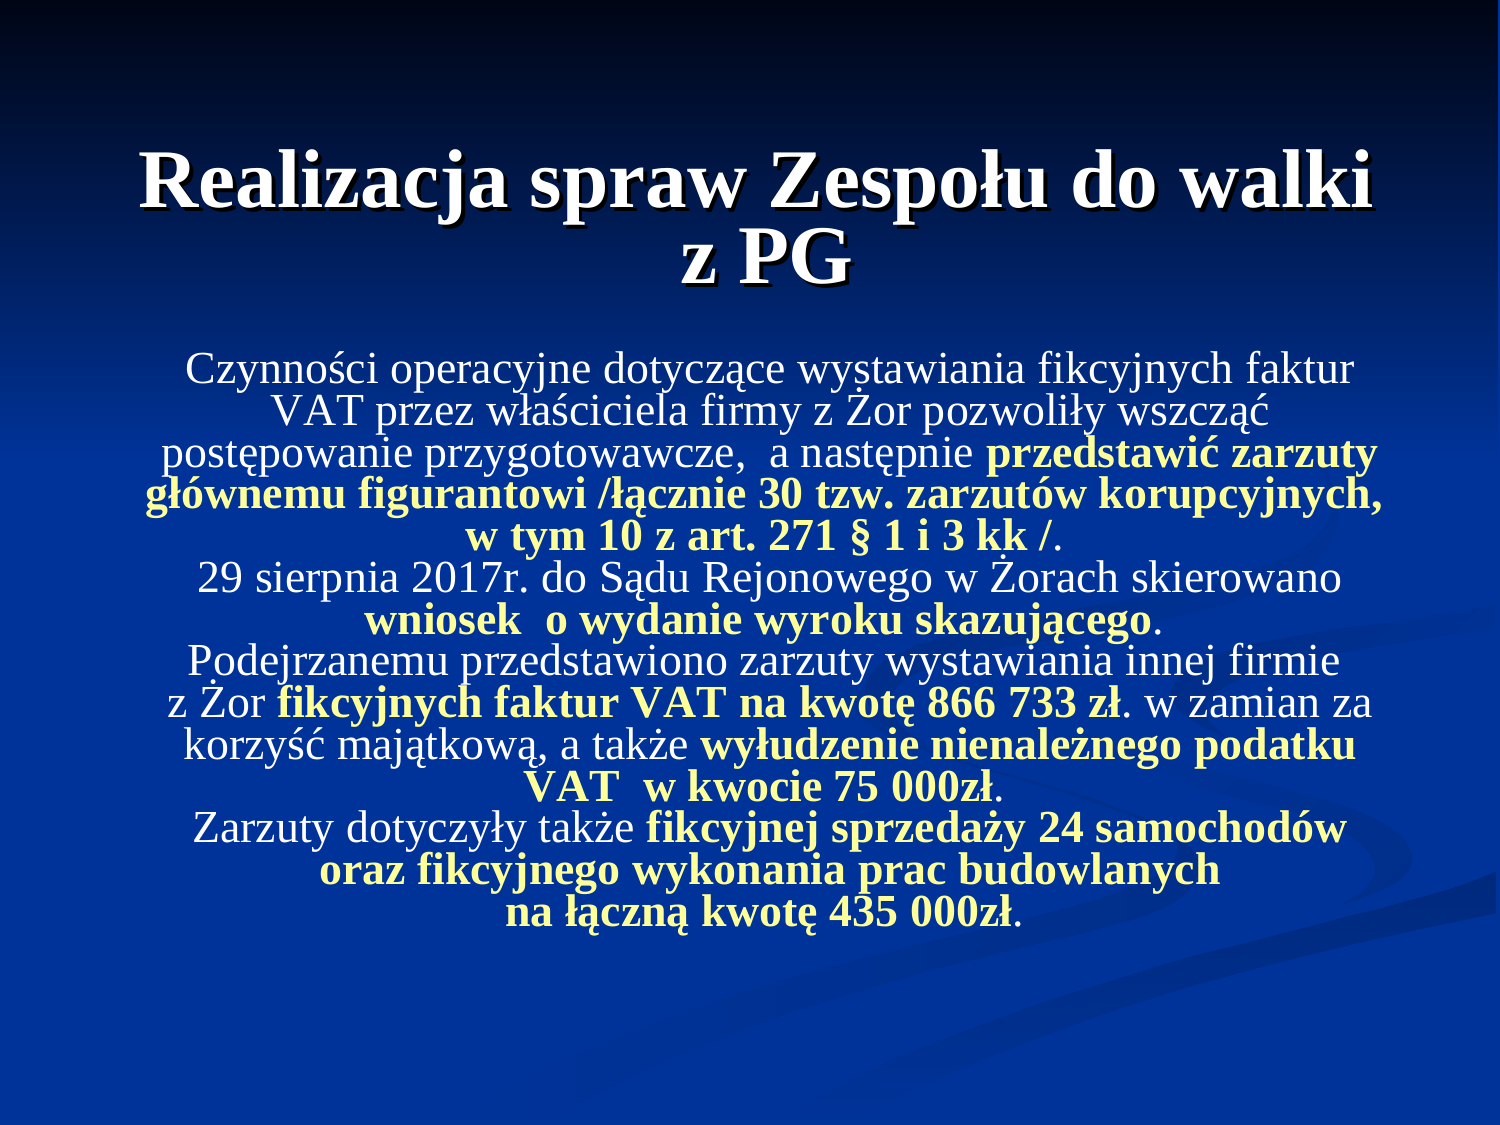

# Realizacja spraw Zespołu do walki z PG
Czynności operacyjne dotyczące wystawiania fikcyjnych faktur VAT przez właściciela firmy z Żor pozwoliły wszcząć postępowanie przygotowawcze, a następnie przedstawić zarzuty głównemu figurantowi /łącznie 30 tzw. zarzutów korupcyjnych,
w tym 10 z art. 271 § 1 i 3 kk /.
29 sierpnia 2017r. do Sądu Rejonowego w Żorach skierowano wniosek o wydanie wyroku skazującego.
Podejrzanemu przedstawiono zarzuty wystawiania innej firmie
z Żor fikcyjnych faktur VAT na kwotę 866 733 zł. w zamian za korzyść majątkową, a także wyłudzenie nienależnego podatku VAT w kwocie 75 000zł.
Zarzuty dotyczyły także fikcyjnej sprzedaży 24 samochodów
oraz fikcyjnego wykonania prac budowlanych
na łączną kwotę 435 000zł.